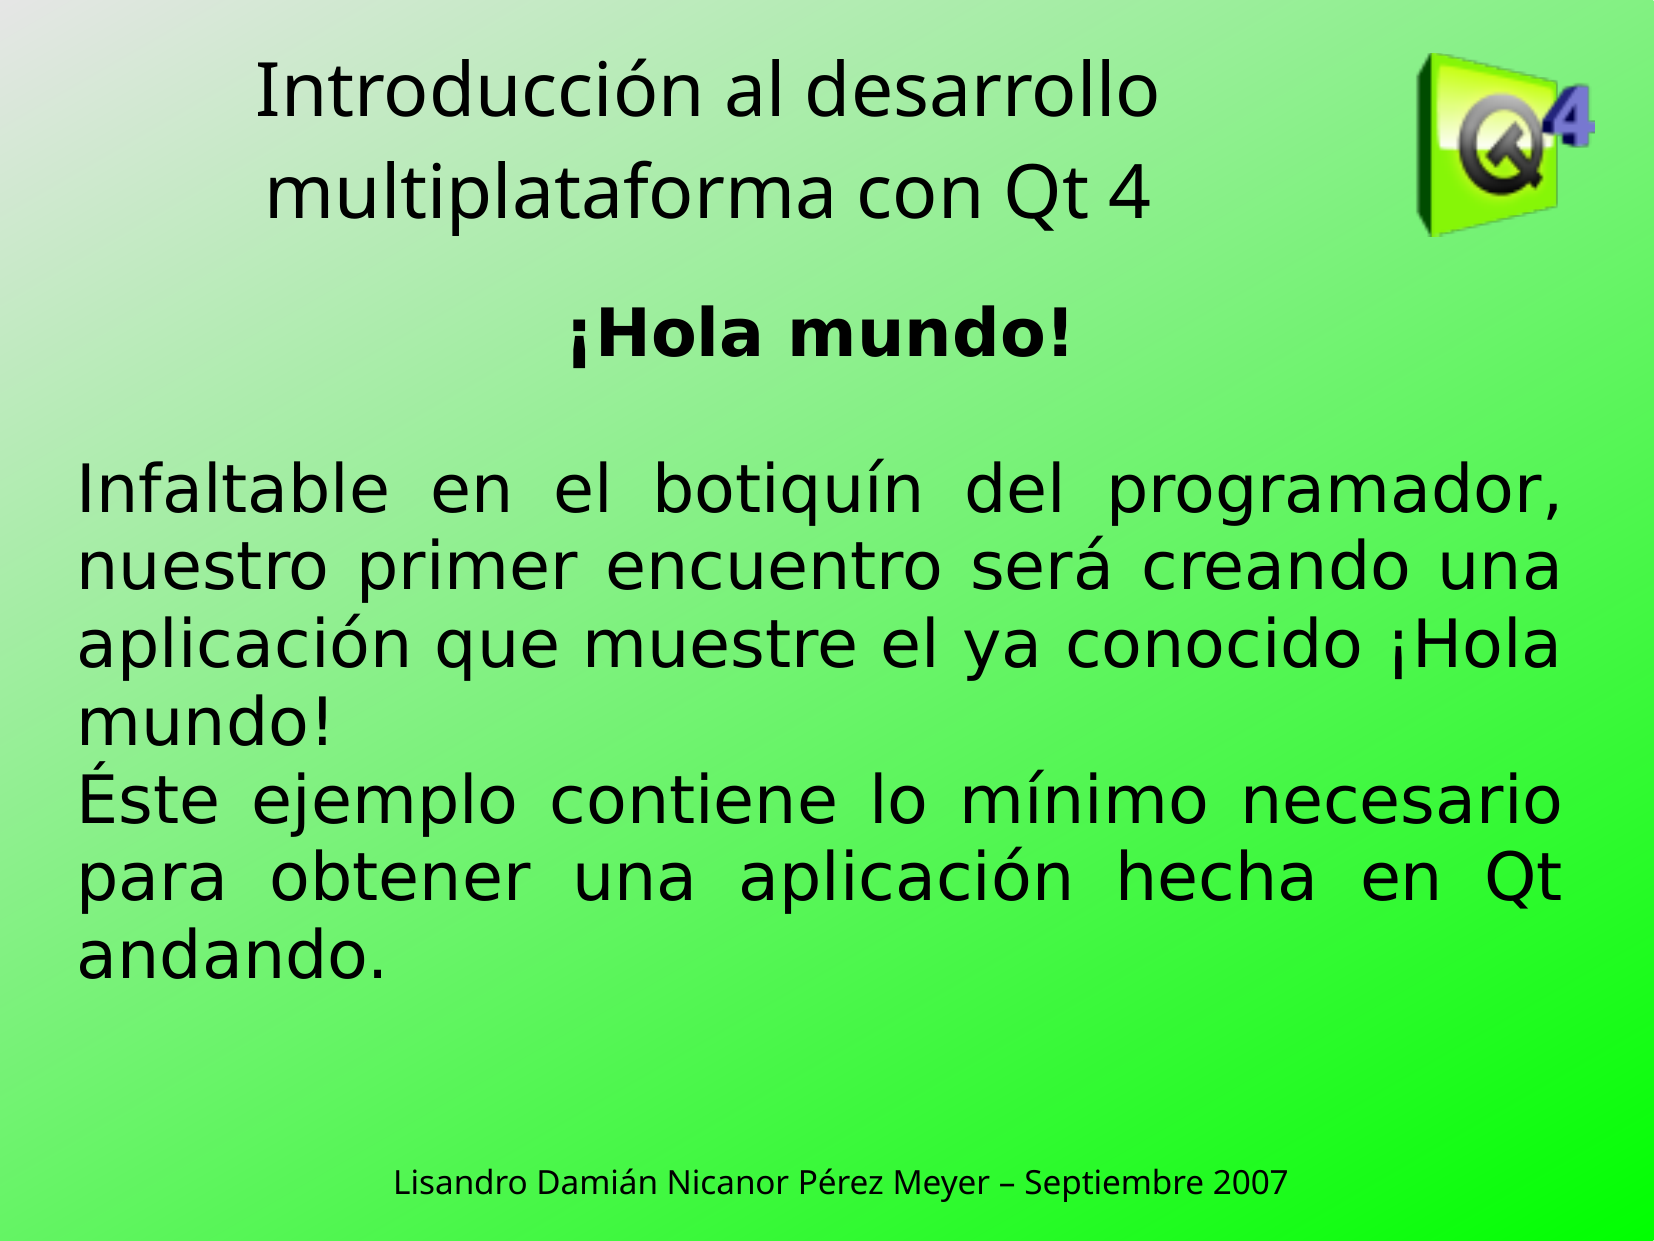

# Introducción al desarrollo multiplataforma con Qt 4
¡Hola mundo!
Infaltable en el botiquín del programador, nuestro primer encuentro será creando una aplicación que muestre el ya conocido ¡Hola mundo!
Éste ejemplo contiene lo mínimo necesario para obtener una aplicación hecha en Qt andando.
Lisandro Damián Nicanor Pérez Meyer – Septiembre 2007